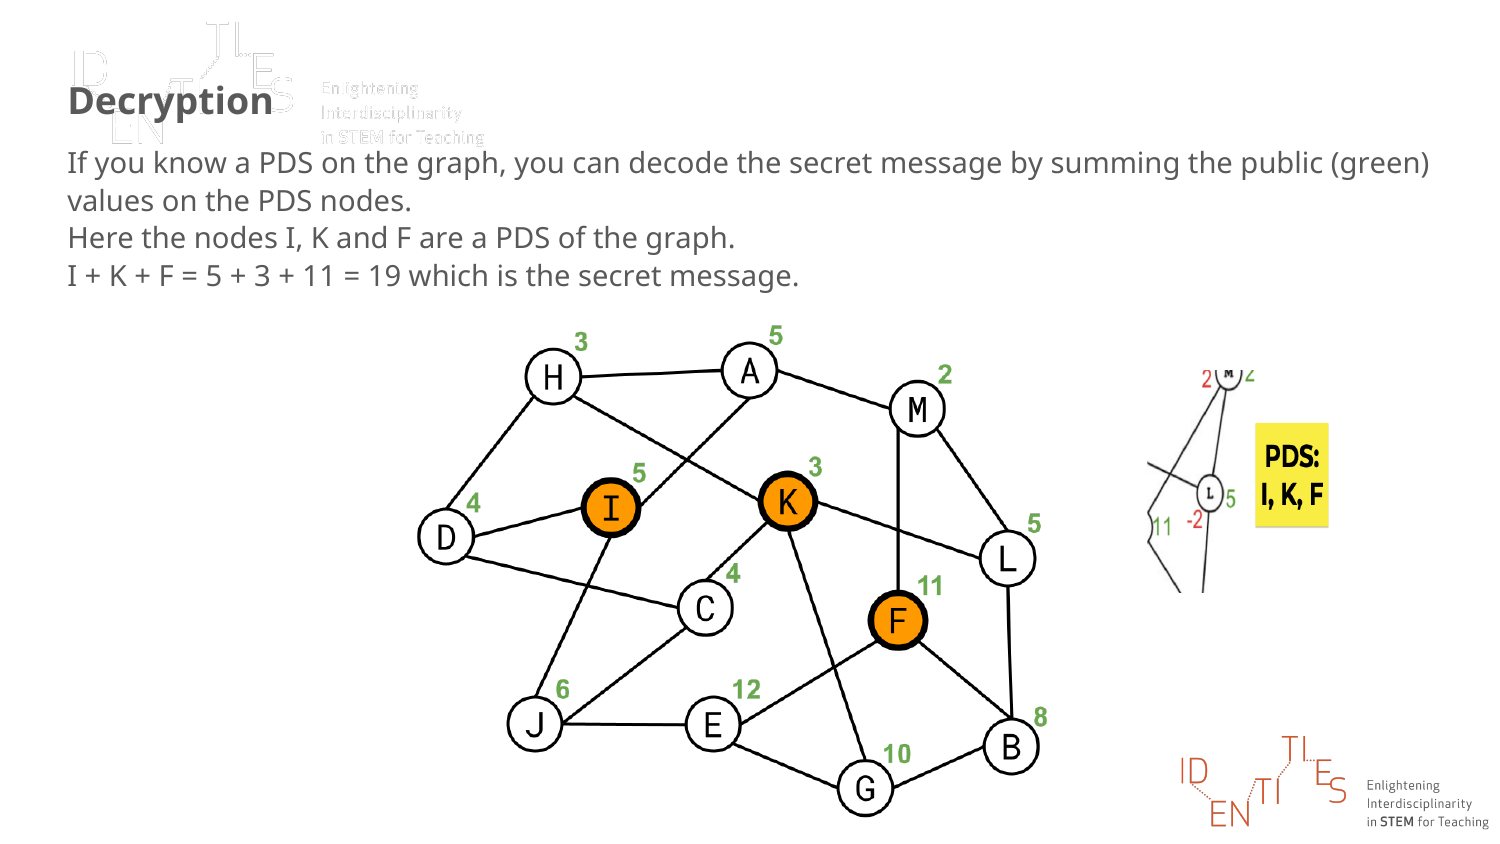

Decryption
If you know a PDS on the graph, you can decode the secret message by summing the public (green) values on the PDS nodes.
Here the nodes I, K and F are a PDS of the graph.
I + K + F = 5 + 3 + 11 = 19 which is the secret message.